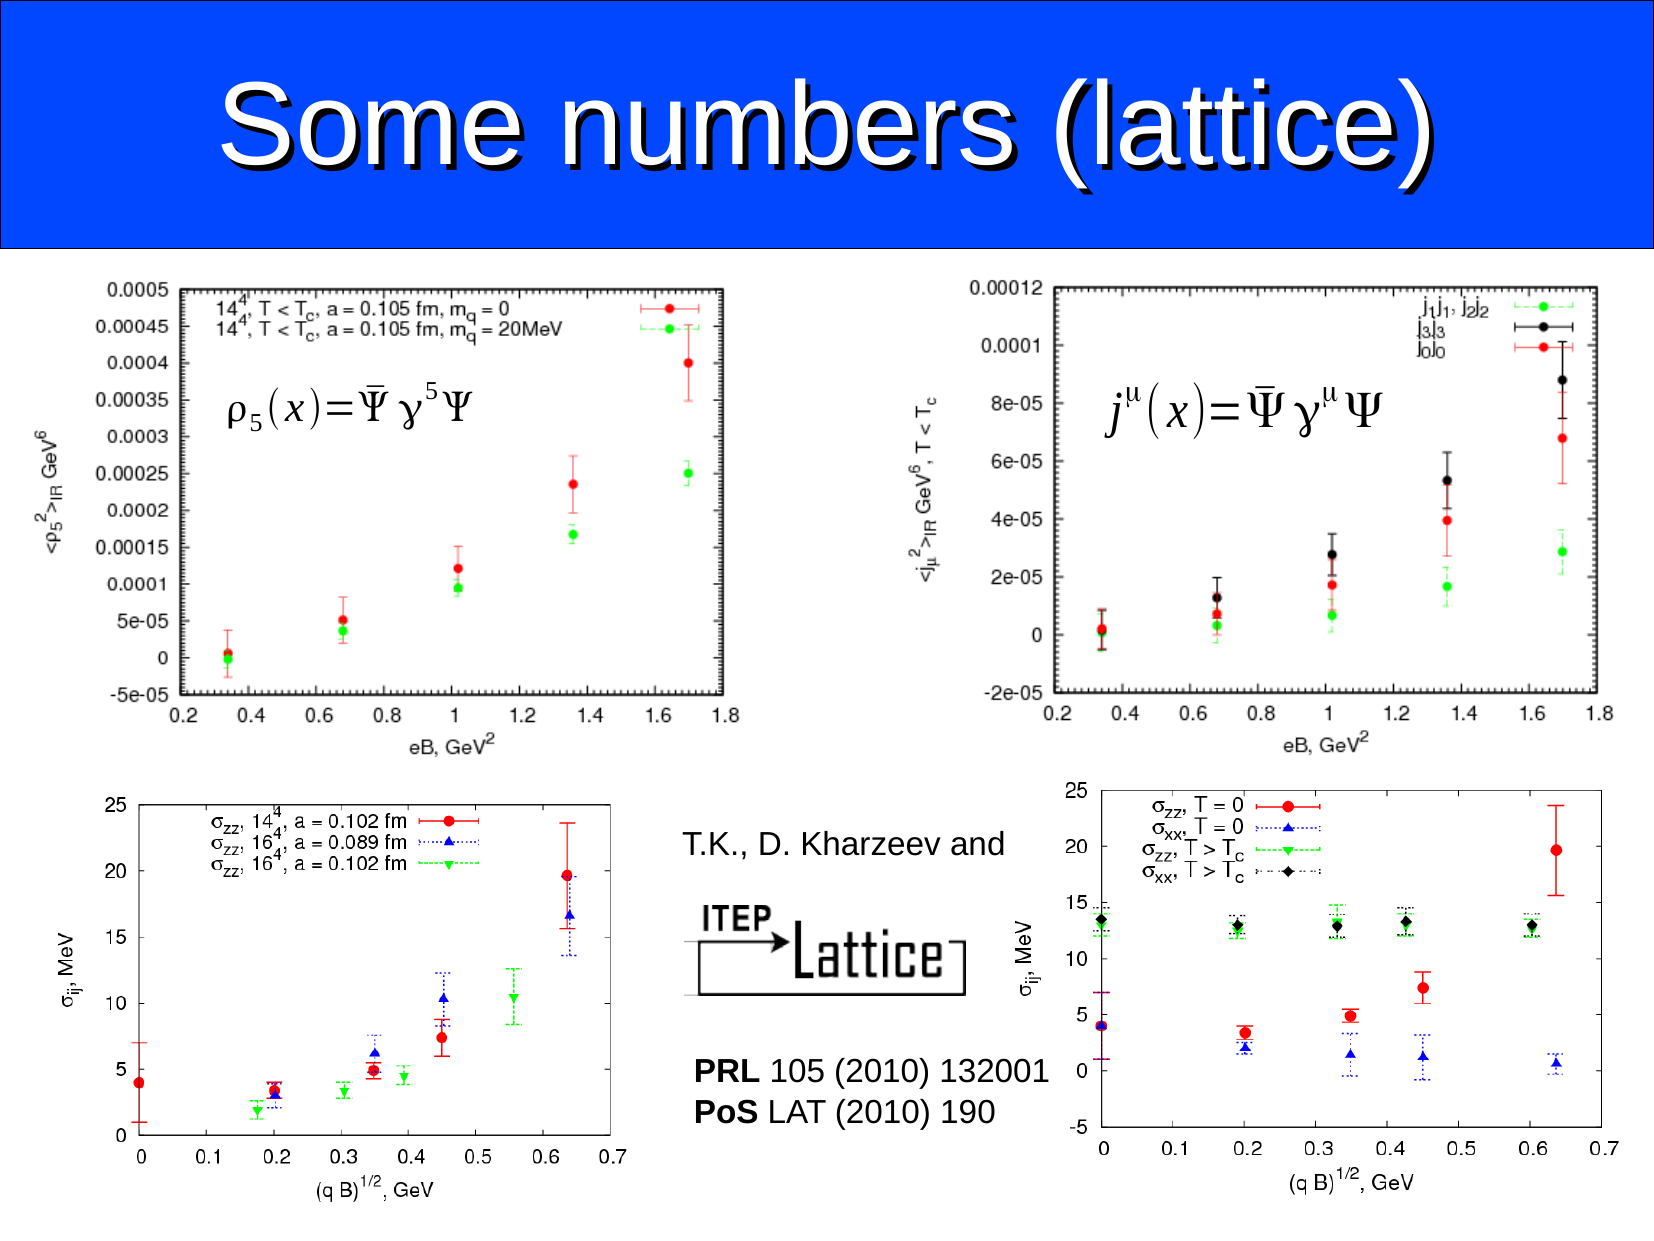

# Some numbers‏ (lattice)
T.K., D. Kharzeev and
PRL 105 (2010) 132001
PoS LAT (2010) 190